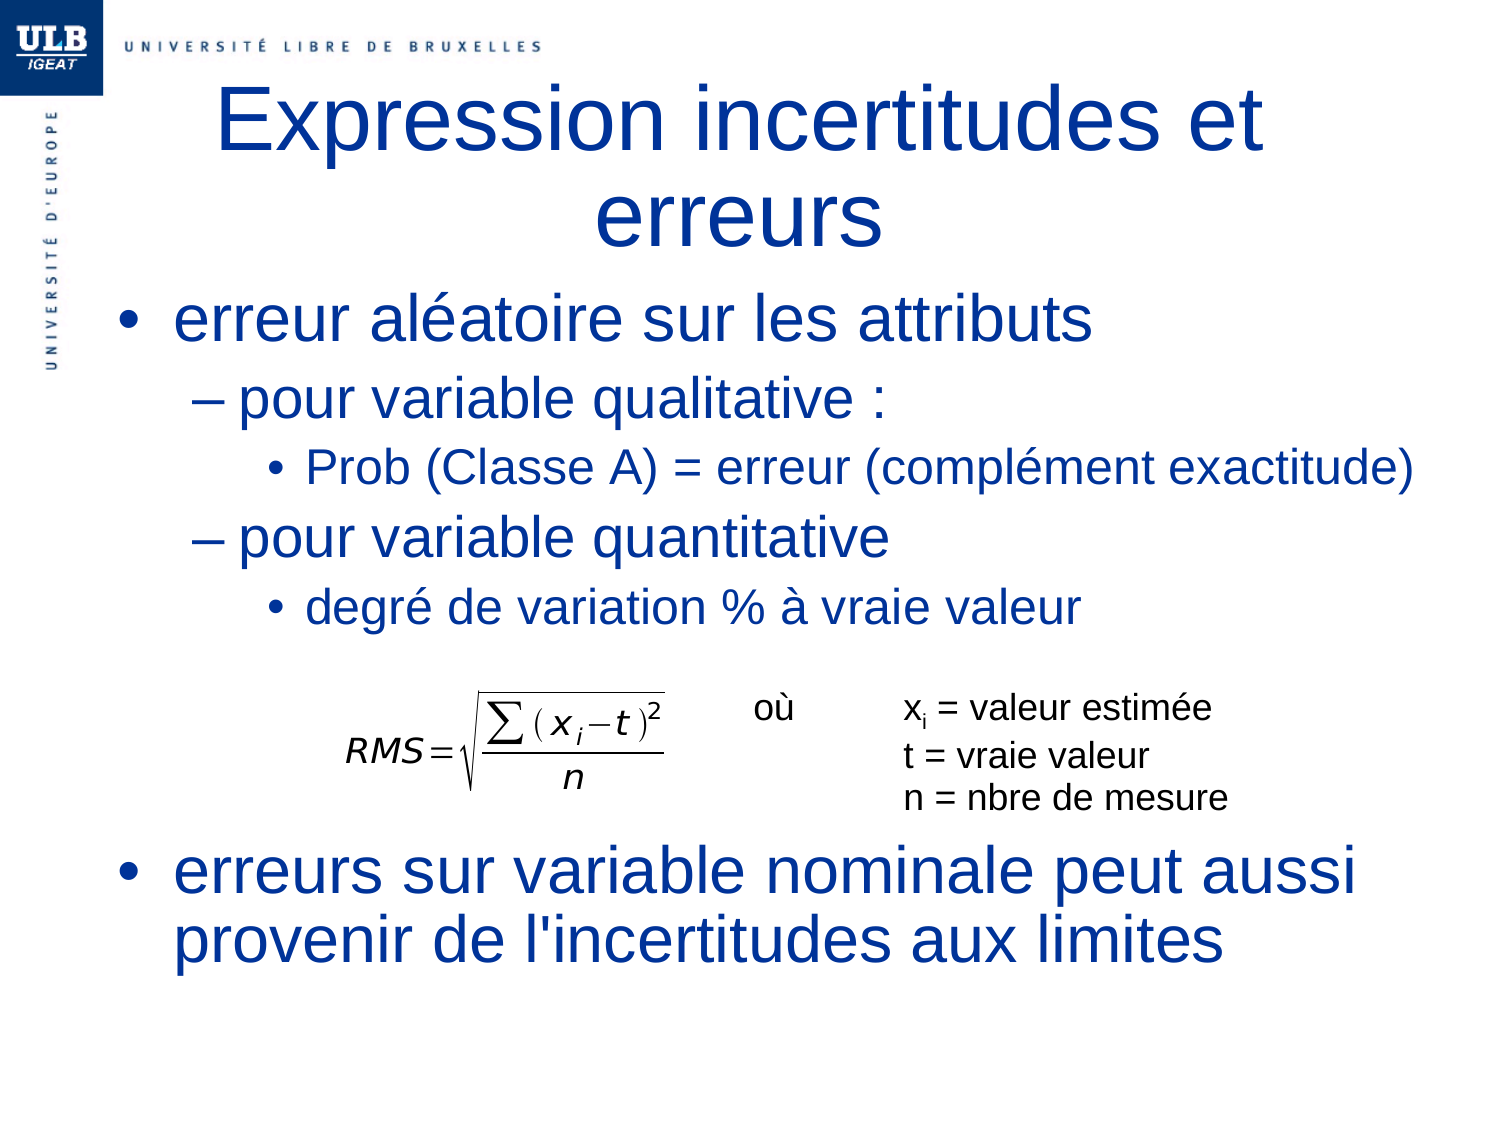

# Expression incertitudes et erreurs
erreur aléatoire sur les attributs
pour variable qualitative :
Prob (Classe A) = erreur (complément exactitude)
pour variable quantitative
degré de variation % à vraie valeur
erreurs sur variable nominale peut aussi provenir de l'incertitudes aux limites
où 	xi = valeur estimée
	t = vraie valeur
	n = nbre de mesure